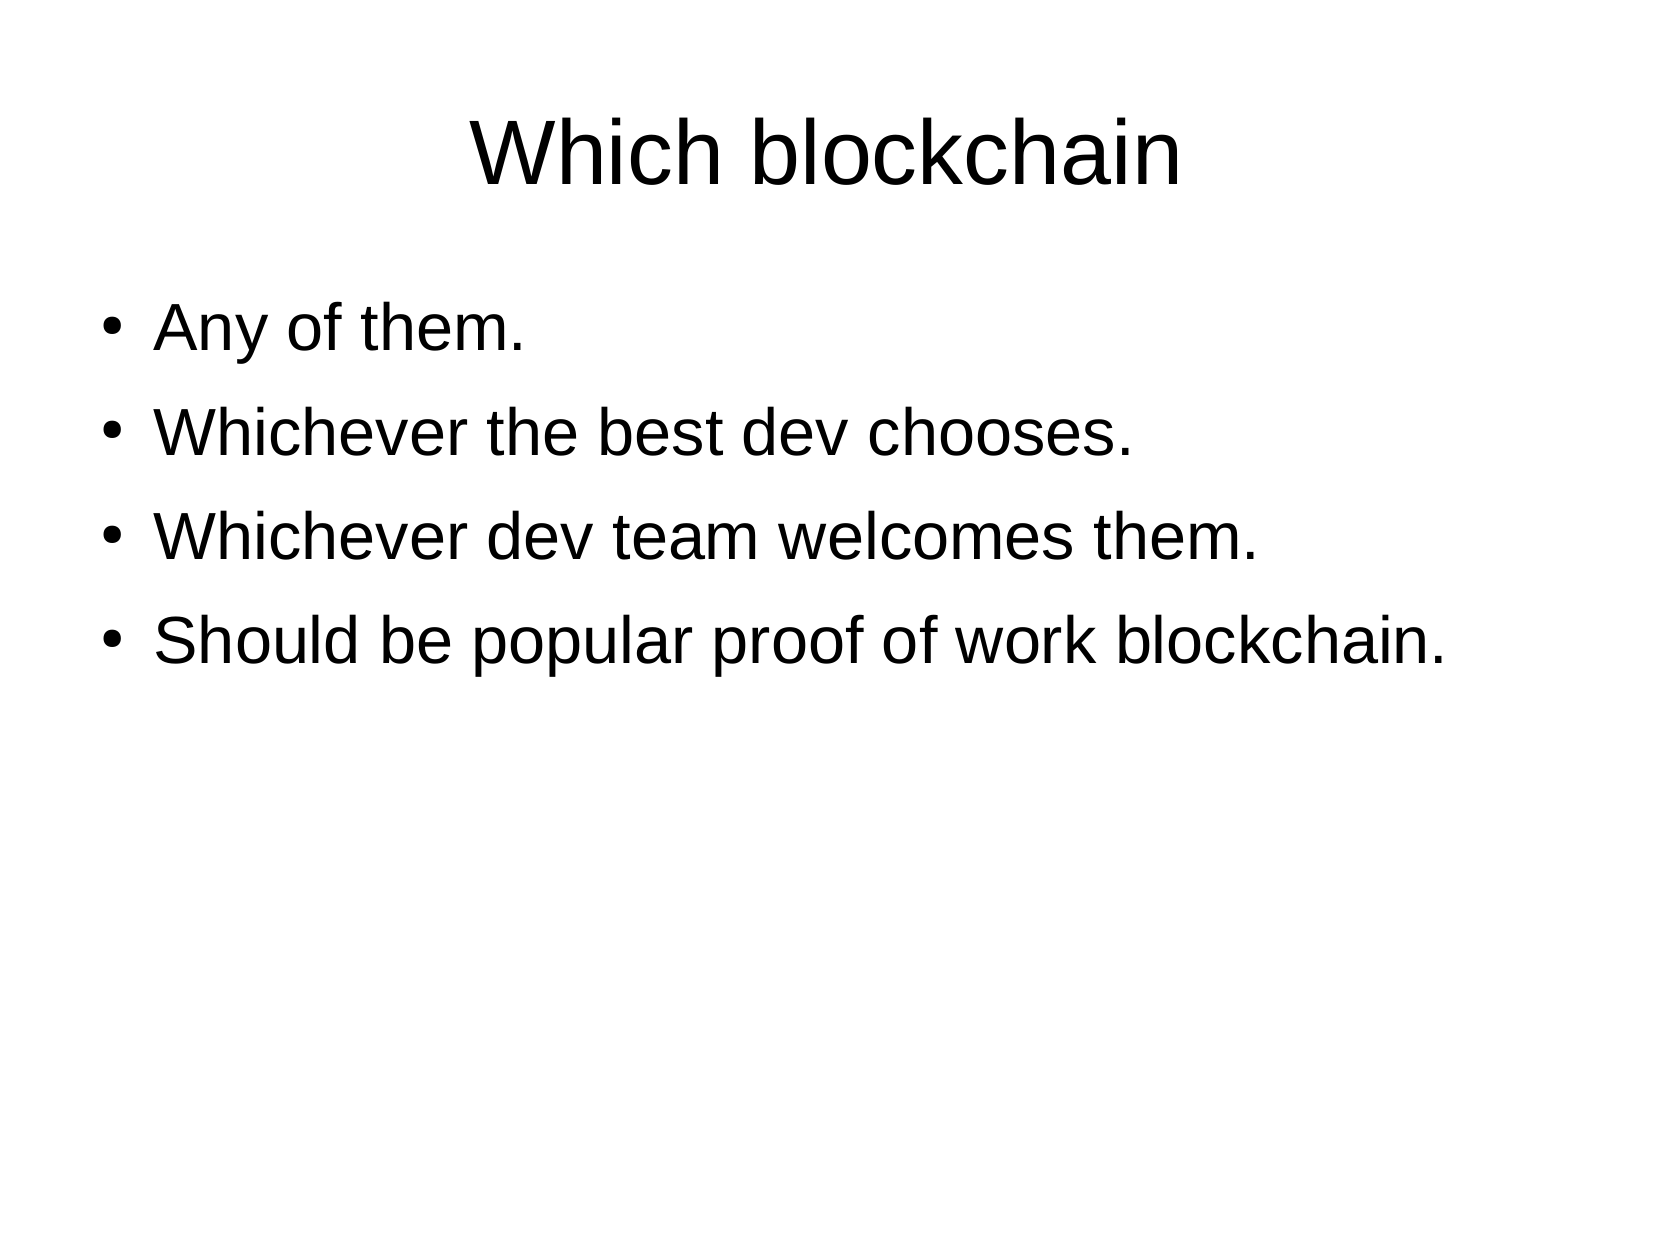

# Which blockchain
Any of them.
Whichever the best dev chooses.
Whichever dev team welcomes them.
Should be popular proof of work blockchain.